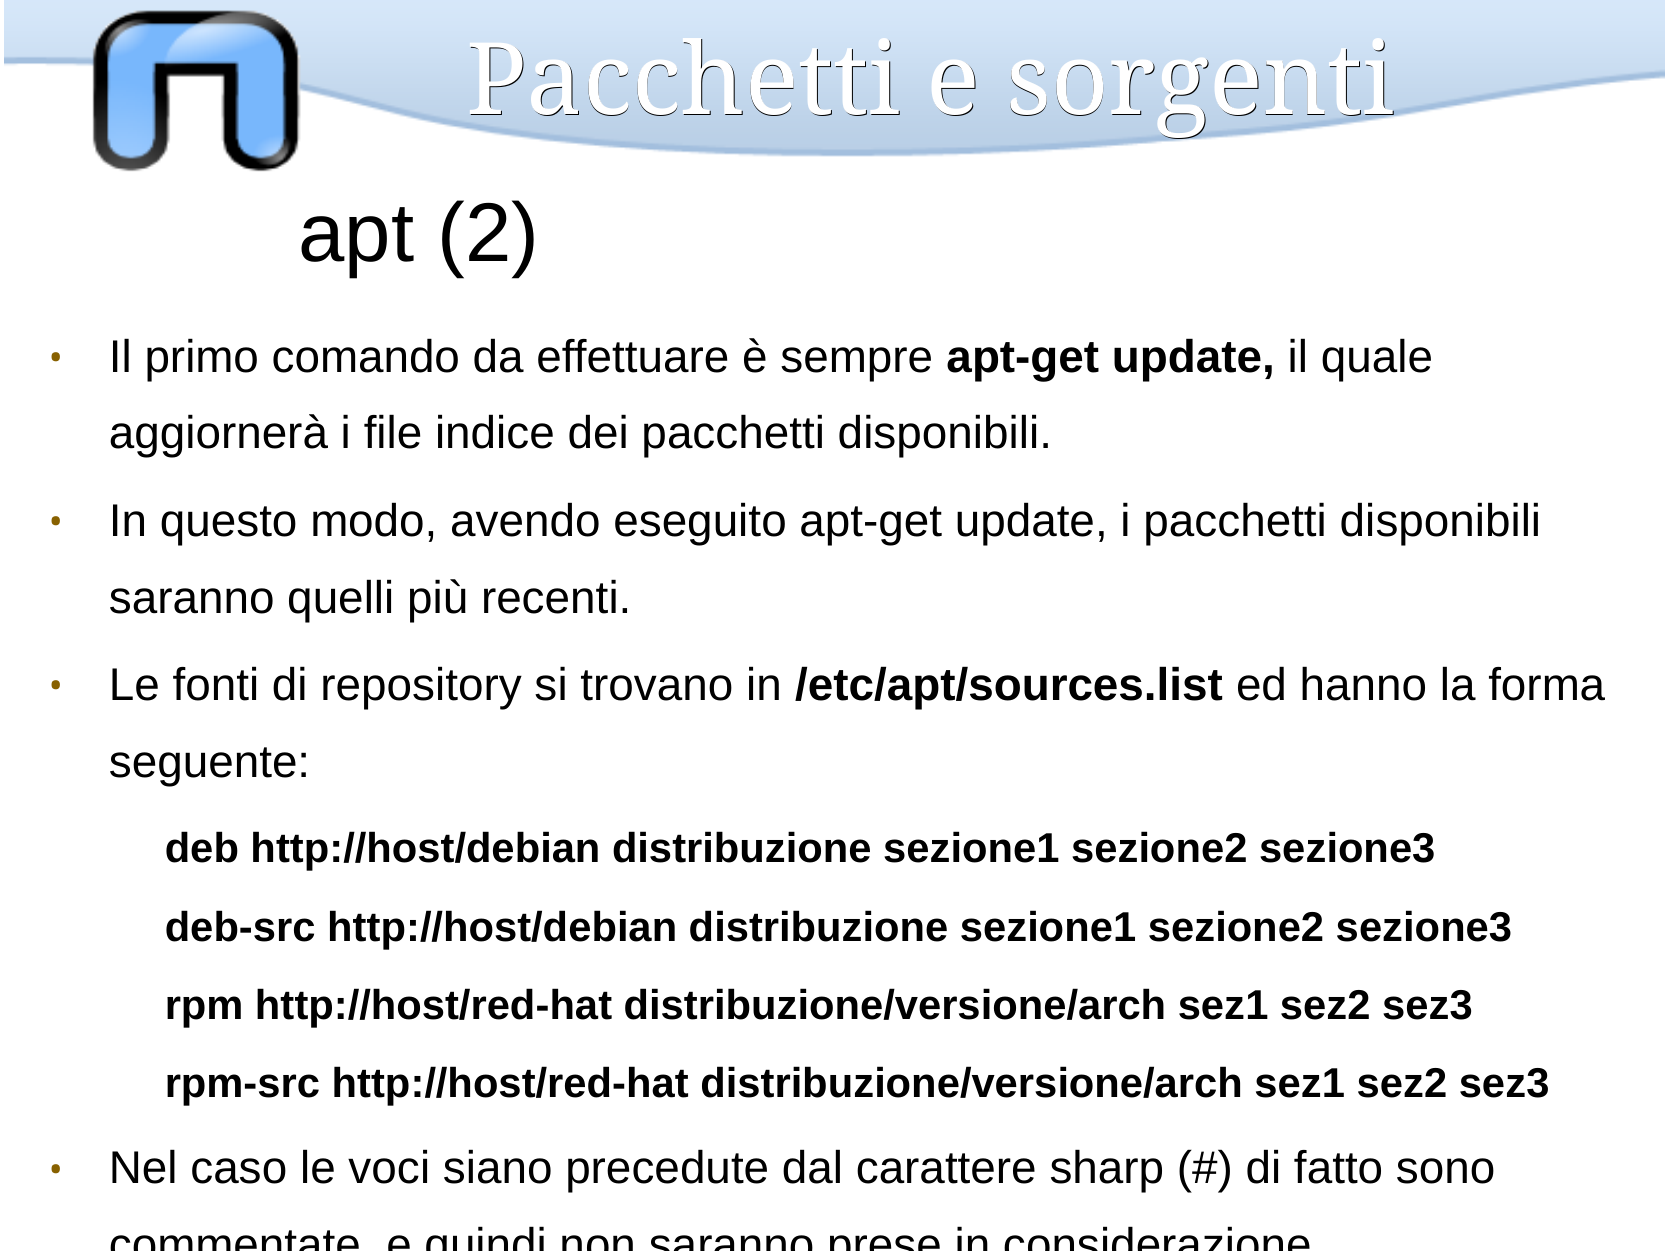

Pacchetti e sorgenti
# apt (2)
Il primo comando da effettuare è sempre apt-get update, il quale aggiornerà i file indice dei pacchetti disponibili.
In questo modo, avendo eseguito apt-get update, i pacchetti disponibili saranno quelli più recenti.
Le fonti di repository si trovano in /etc/apt/sources.list ed hanno la forma seguente:
		deb http://host/debian distribuzione sezione1 sezione2 sezione3
		deb-src http://host/debian distribuzione sezione1 sezione2 sezione3
		rpm http://host/red-hat distribuzione/versione/arch sez1 sez2 sez3
		rpm-src http://host/red-hat distribuzione/versione/arch sez1 sez2 sez3
Nel caso le voci siano precedute dal carattere sharp (#) di fatto sono commentate, e quindi non saranno prese in considerazione.